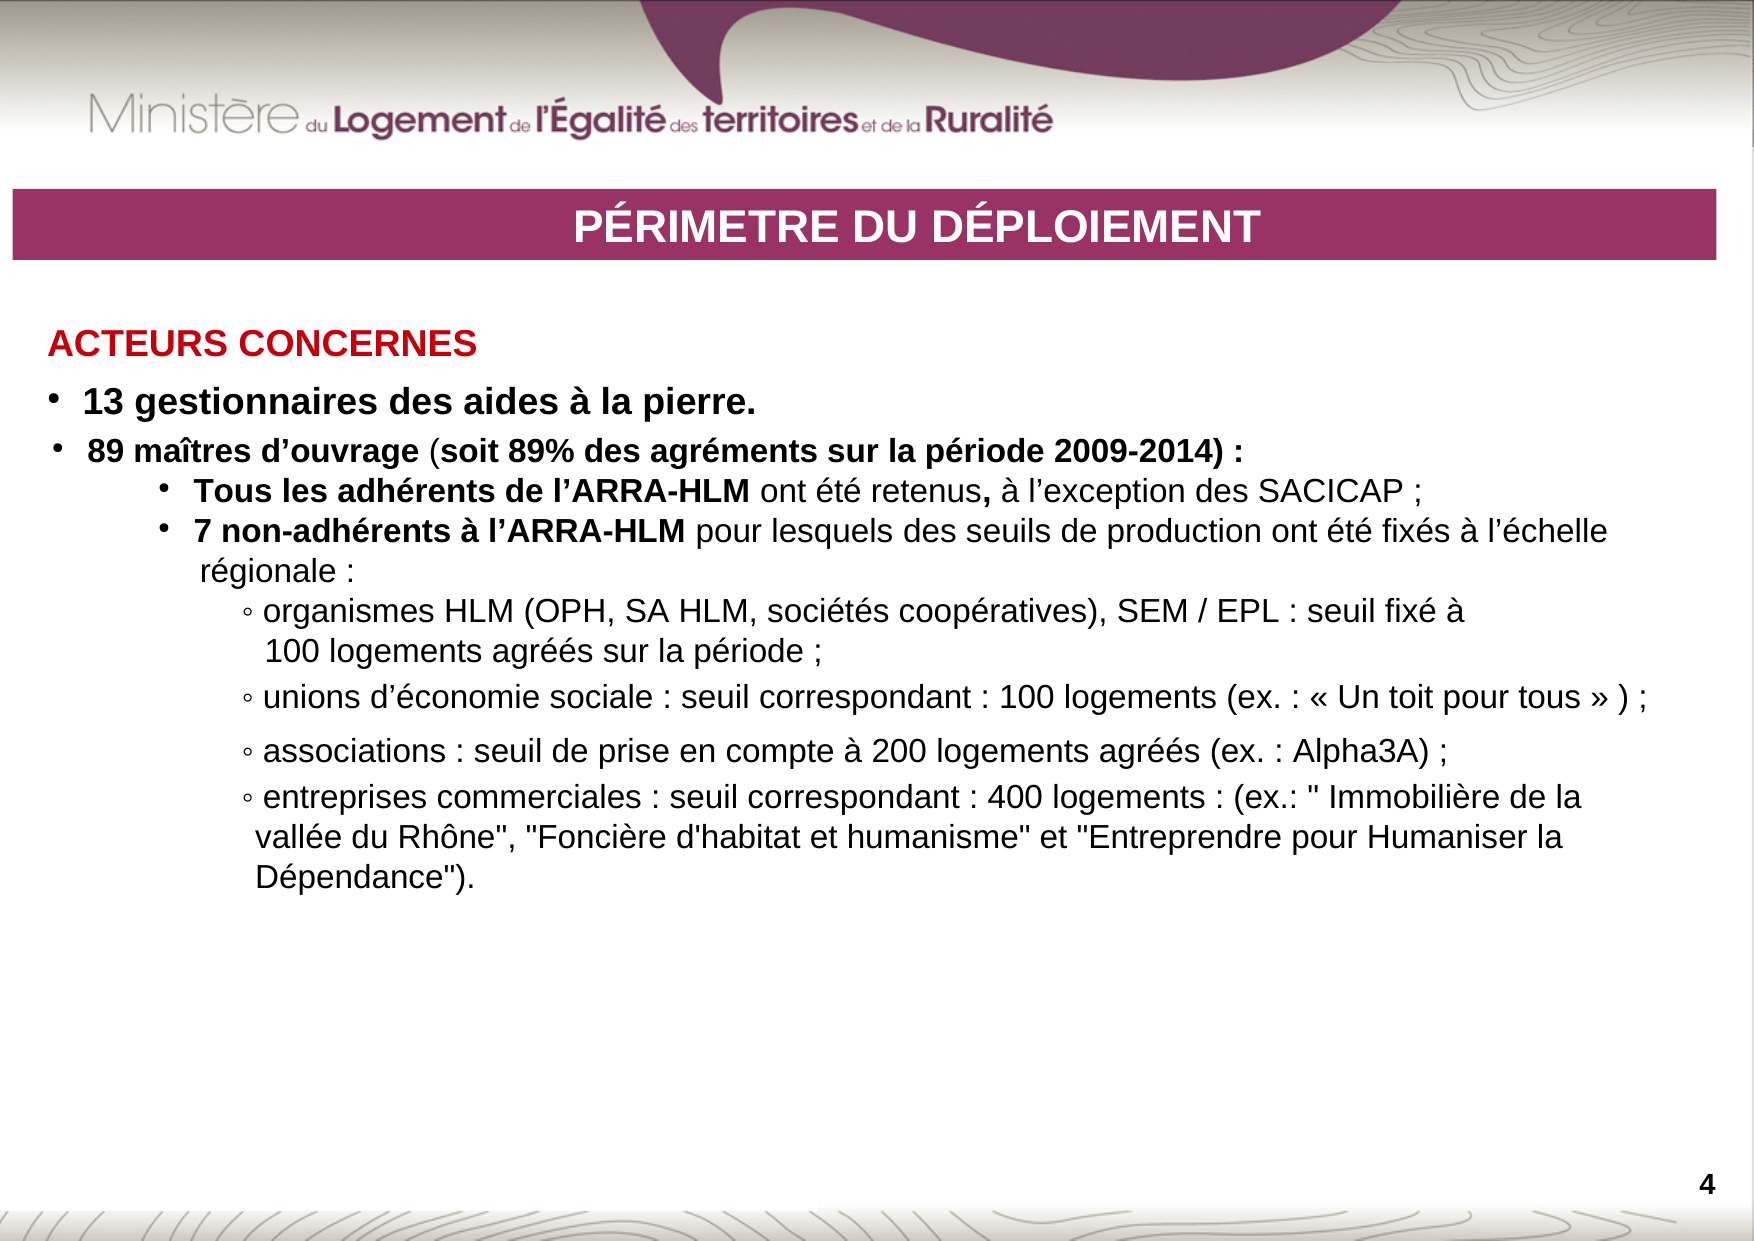

PÉRIMETRE DU DÉPLOIEMENT
ACTEURS CONCERNES
13 gestionnaires des aides à la pierre.
89 maîtres d’ouvrage (soit 89% des agréments sur la période 2009-2014) :
Tous les adhérents de l’ARRA-HLM ont été retenus, à l’exception des SACICAP ;
7 non-adhérents à l’ARRA-HLM pour lesquels des seuils de production ont été fixés à l’échelle
 régionale :
		 	◦ organismes HLM (OPH, SA HLM, sociétés coopératives), SEM / EPL : seuil fixé à
 100 logements agréés sur la période ;
		 	◦ unions d’économie sociale : seuil correspondant : 100 logements (ex. : « Un toit pour tous » ) ;
		 	◦ associations : seuil de prise en compte à 200 logements agréés (ex. : Alpha3A) ;
		 	◦ entreprises commerciales : seuil correspondant : 400 logements : (ex.: " Immobilière de la
 vallée du Rhône", "Foncière d'habitat et humanisme" et "Entreprendre pour Humaniser la
 Dépendance").